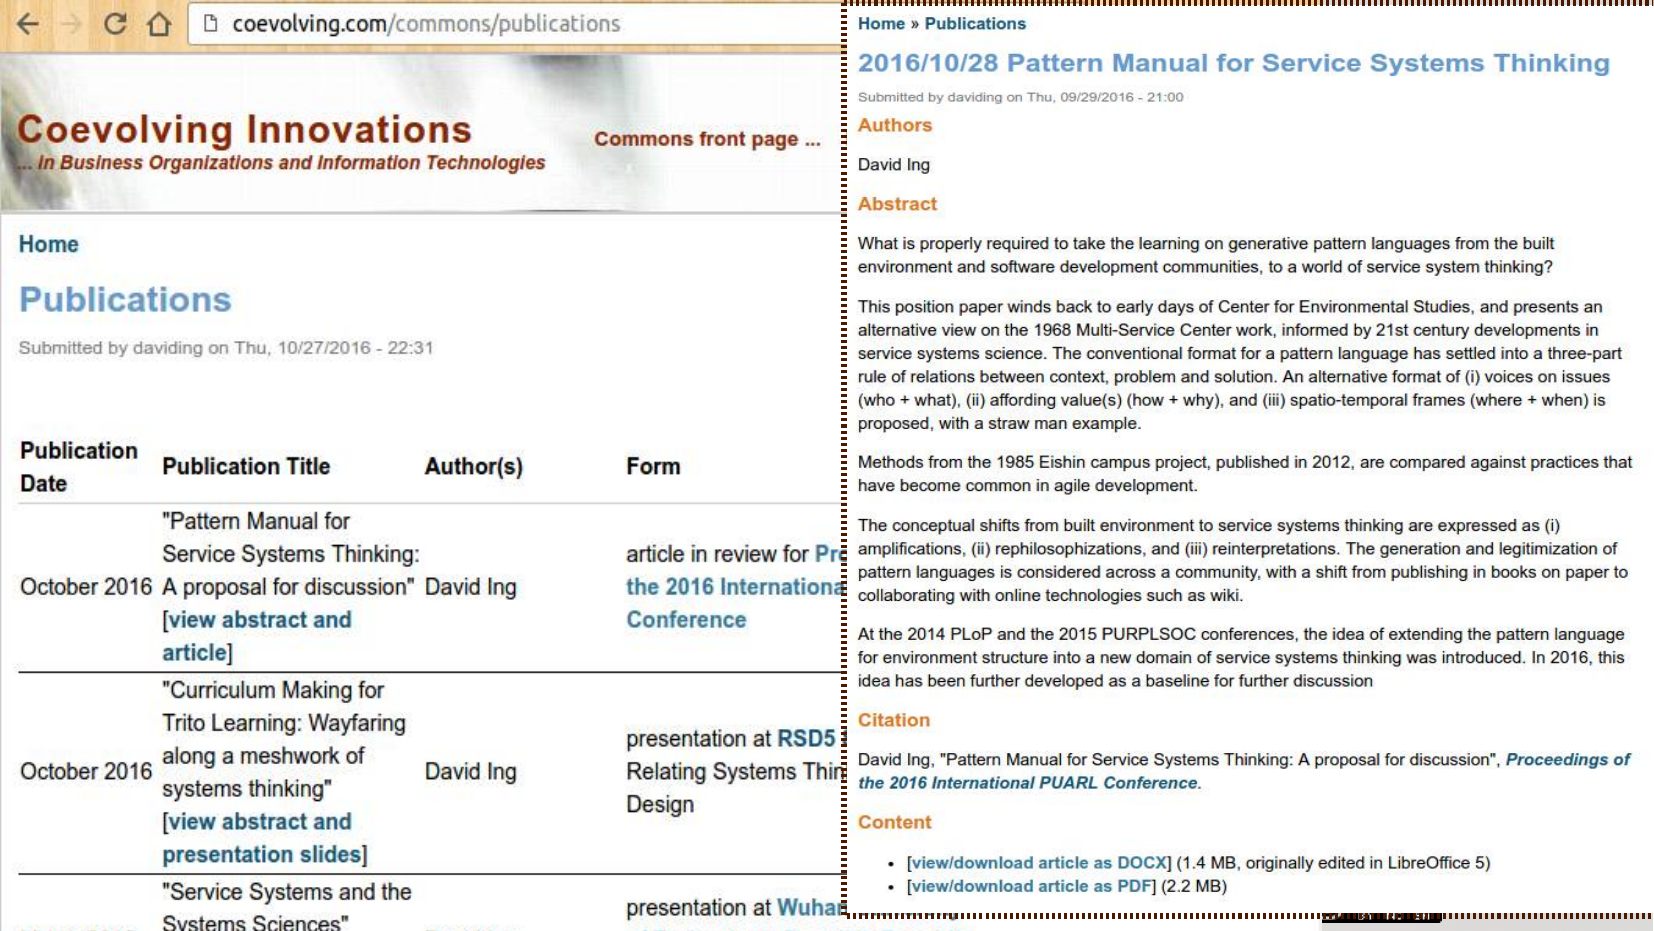

# On coevolving.com
Evolving Pattern Language towards an Affordance Language
May 2018
28